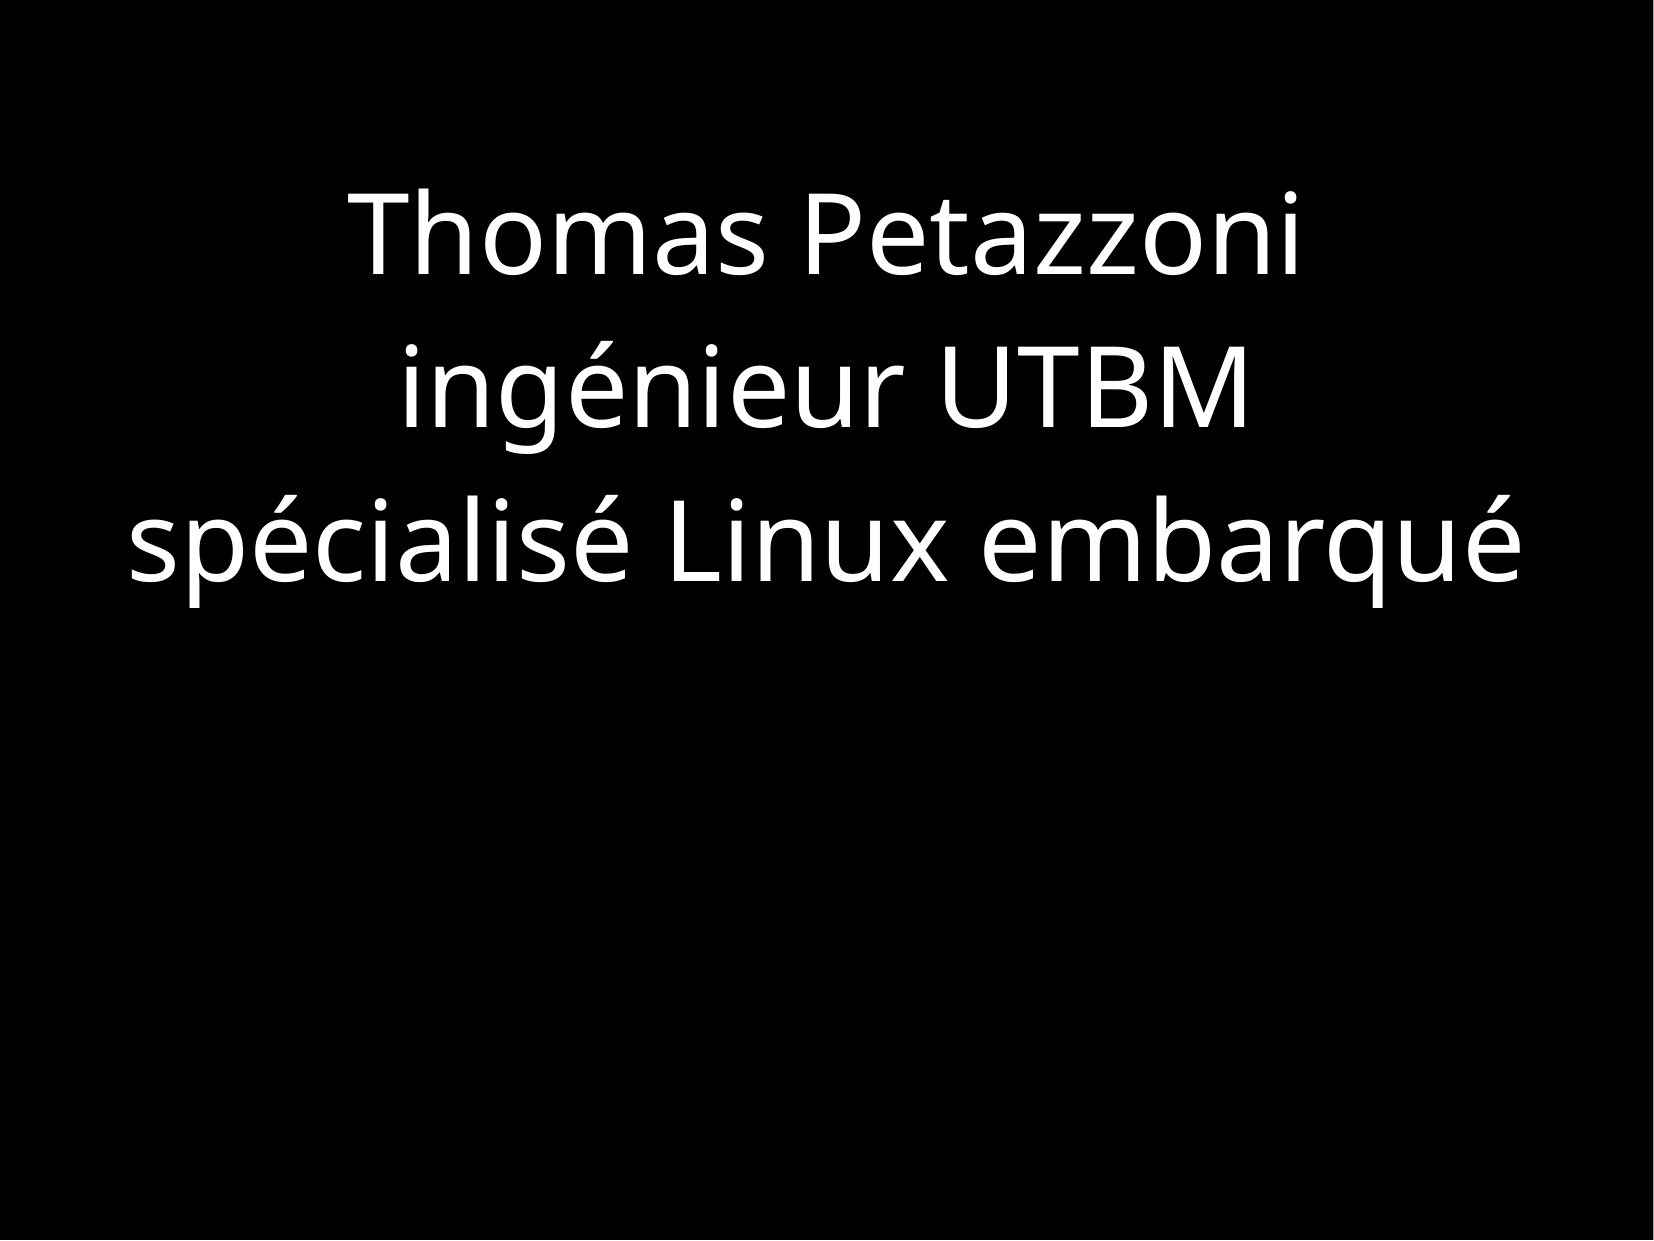

# Thomas Petazzoni ingénieur UTBM spécialisé Linux embarqué